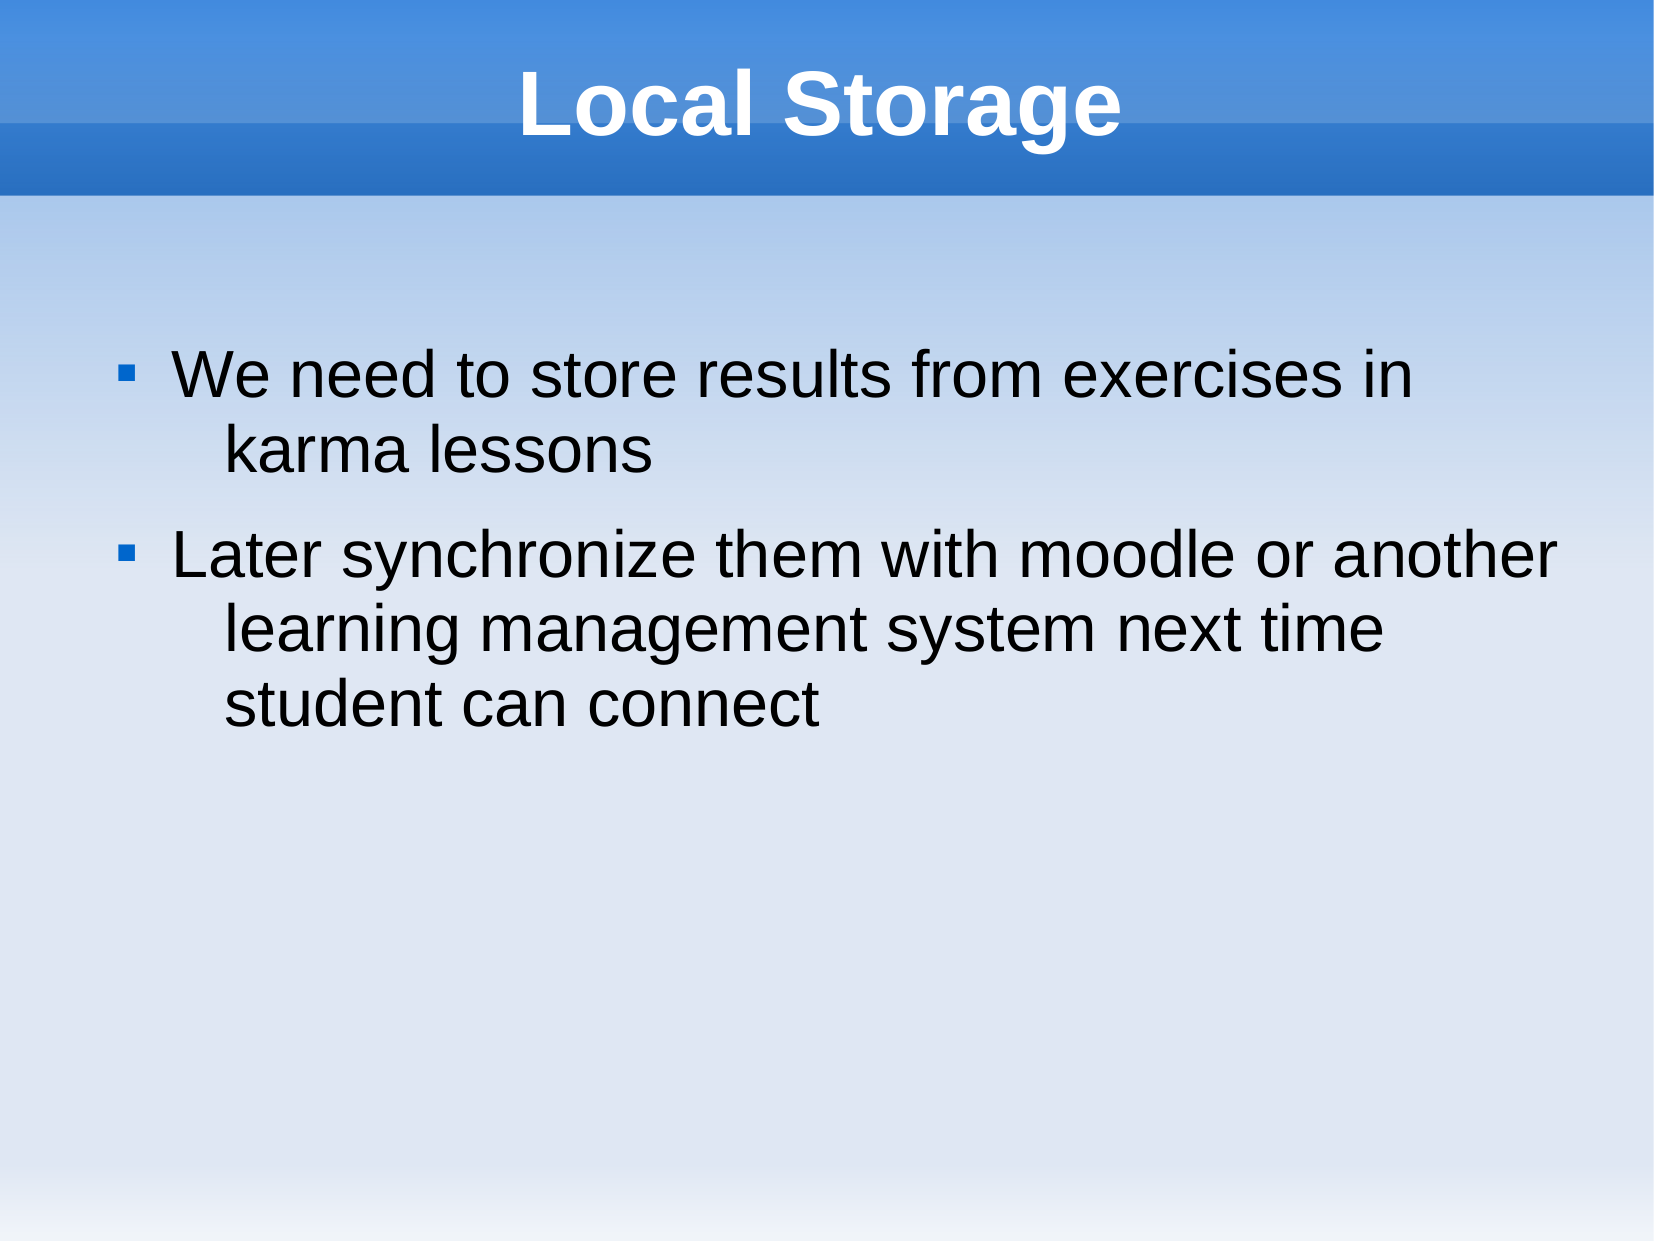

# Local Storage
We need to store results from exercises in karma lessons
Later synchronize them with moodle or another learning management system next time student can connect